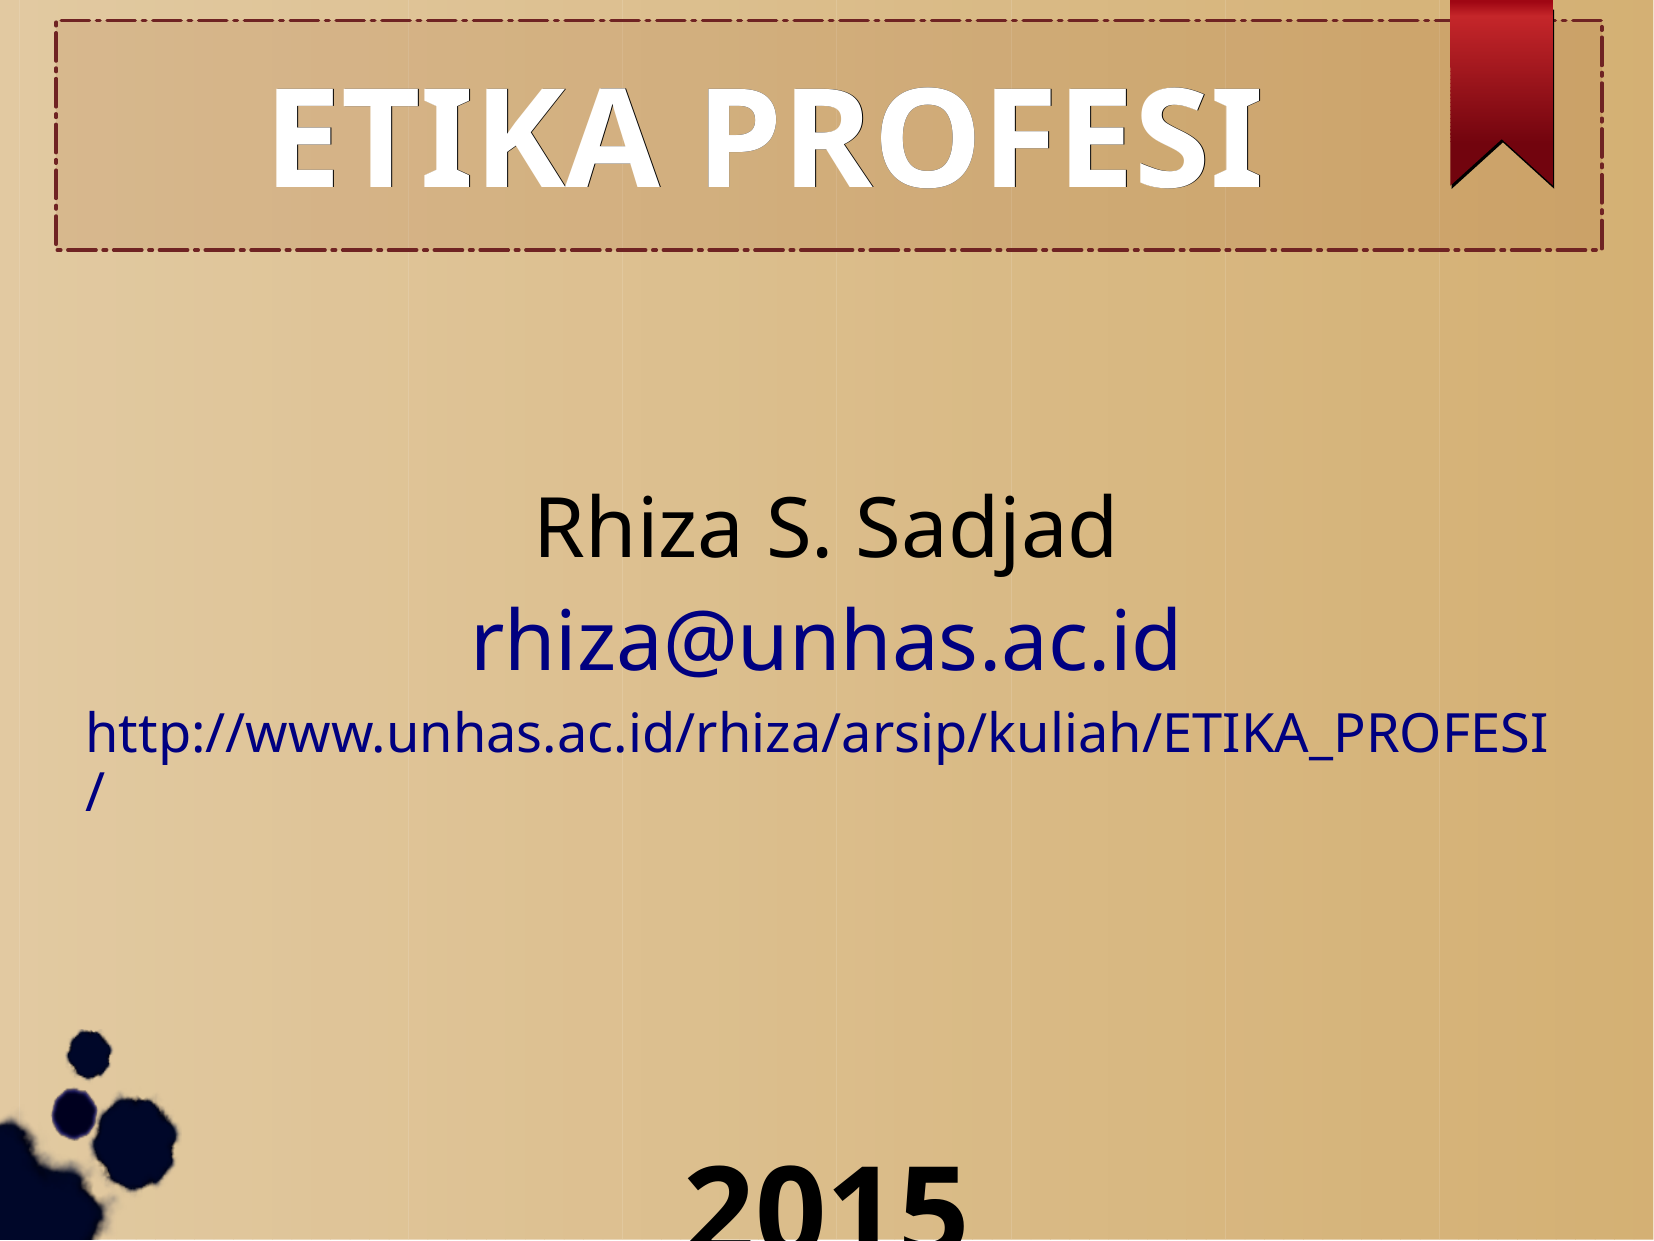

# ETIKA PROFESI
Rhiza S. Sadjad
rhiza@unhas.ac.id
http://www.unhas.ac.id/rhiza/arsip/kuliah/ETIKA_PROFESI/
2015